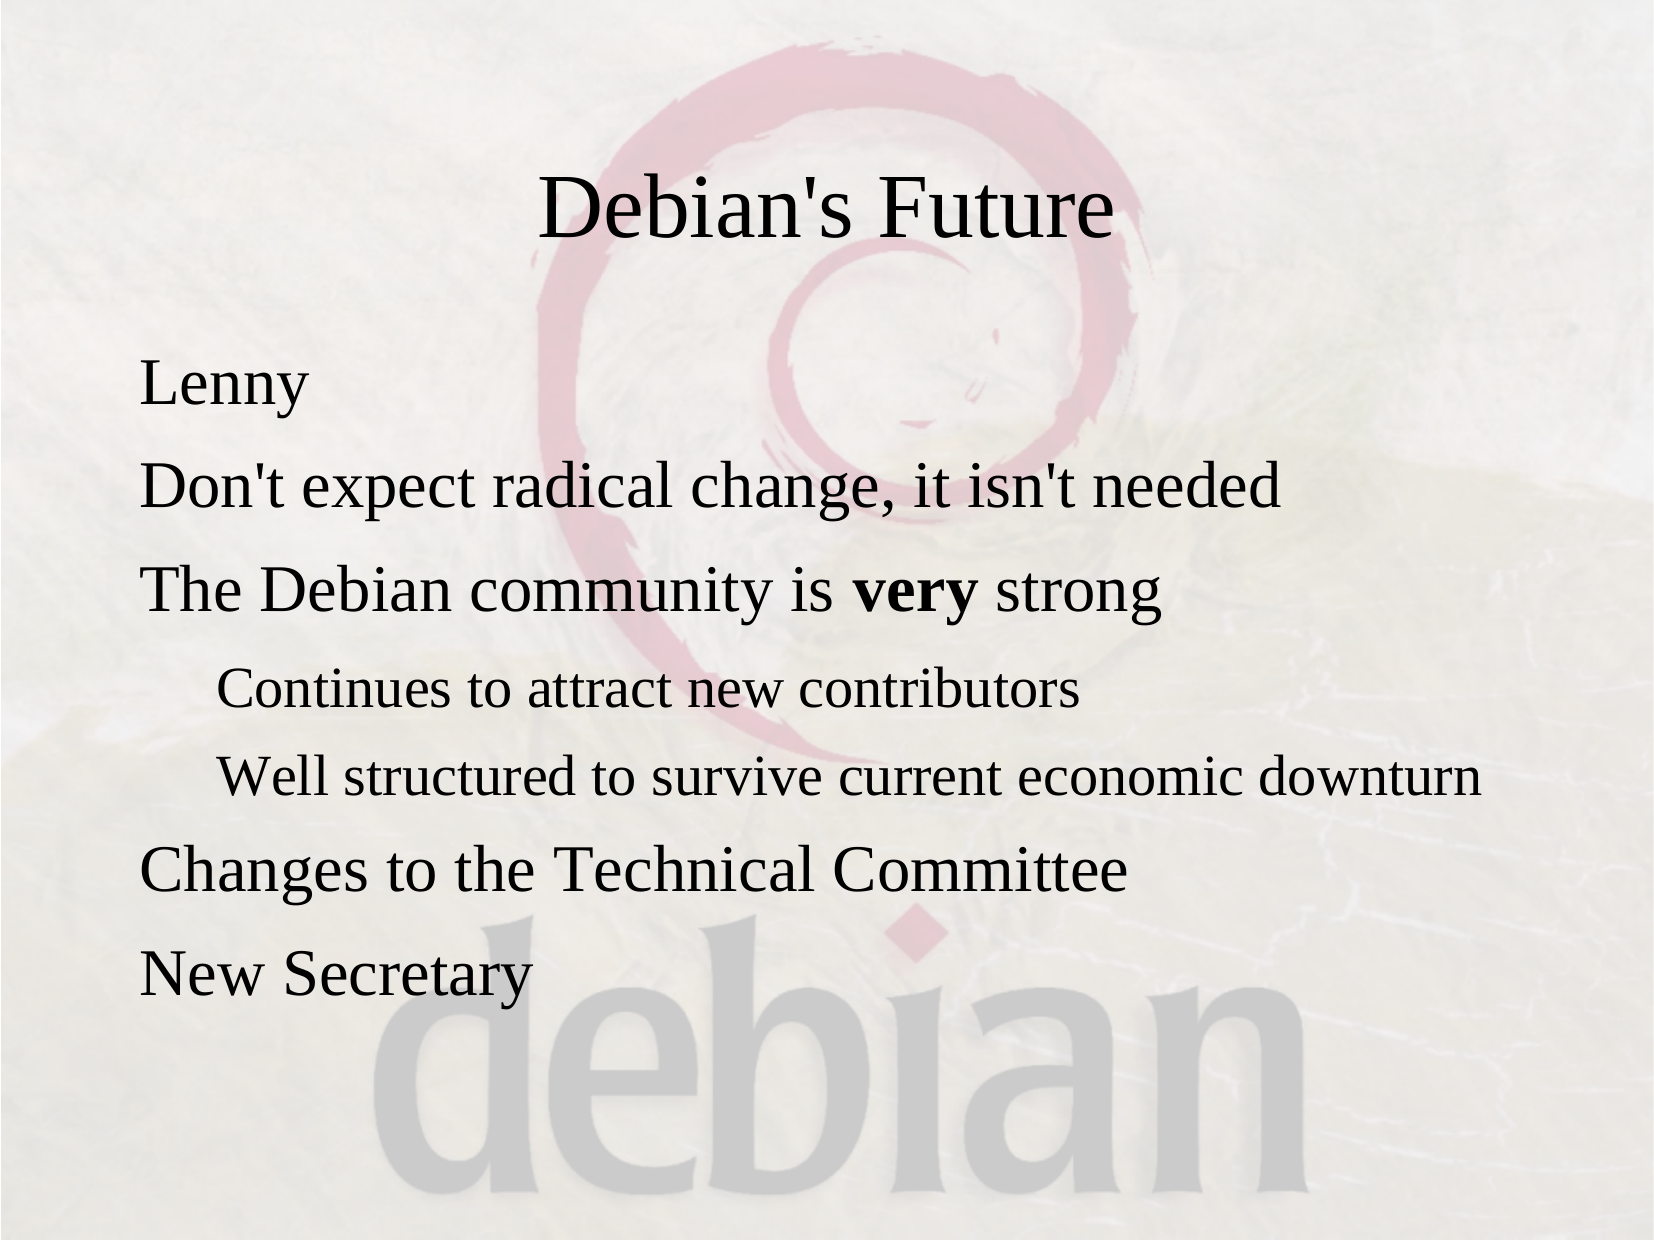

# Debian's Future
Lenny
Don't expect radical change, it isn't needed
The Debian community is very strong
Continues to attract new contributors
Well structured to survive current economic downturn
Changes to the Technical Committee
New Secretary